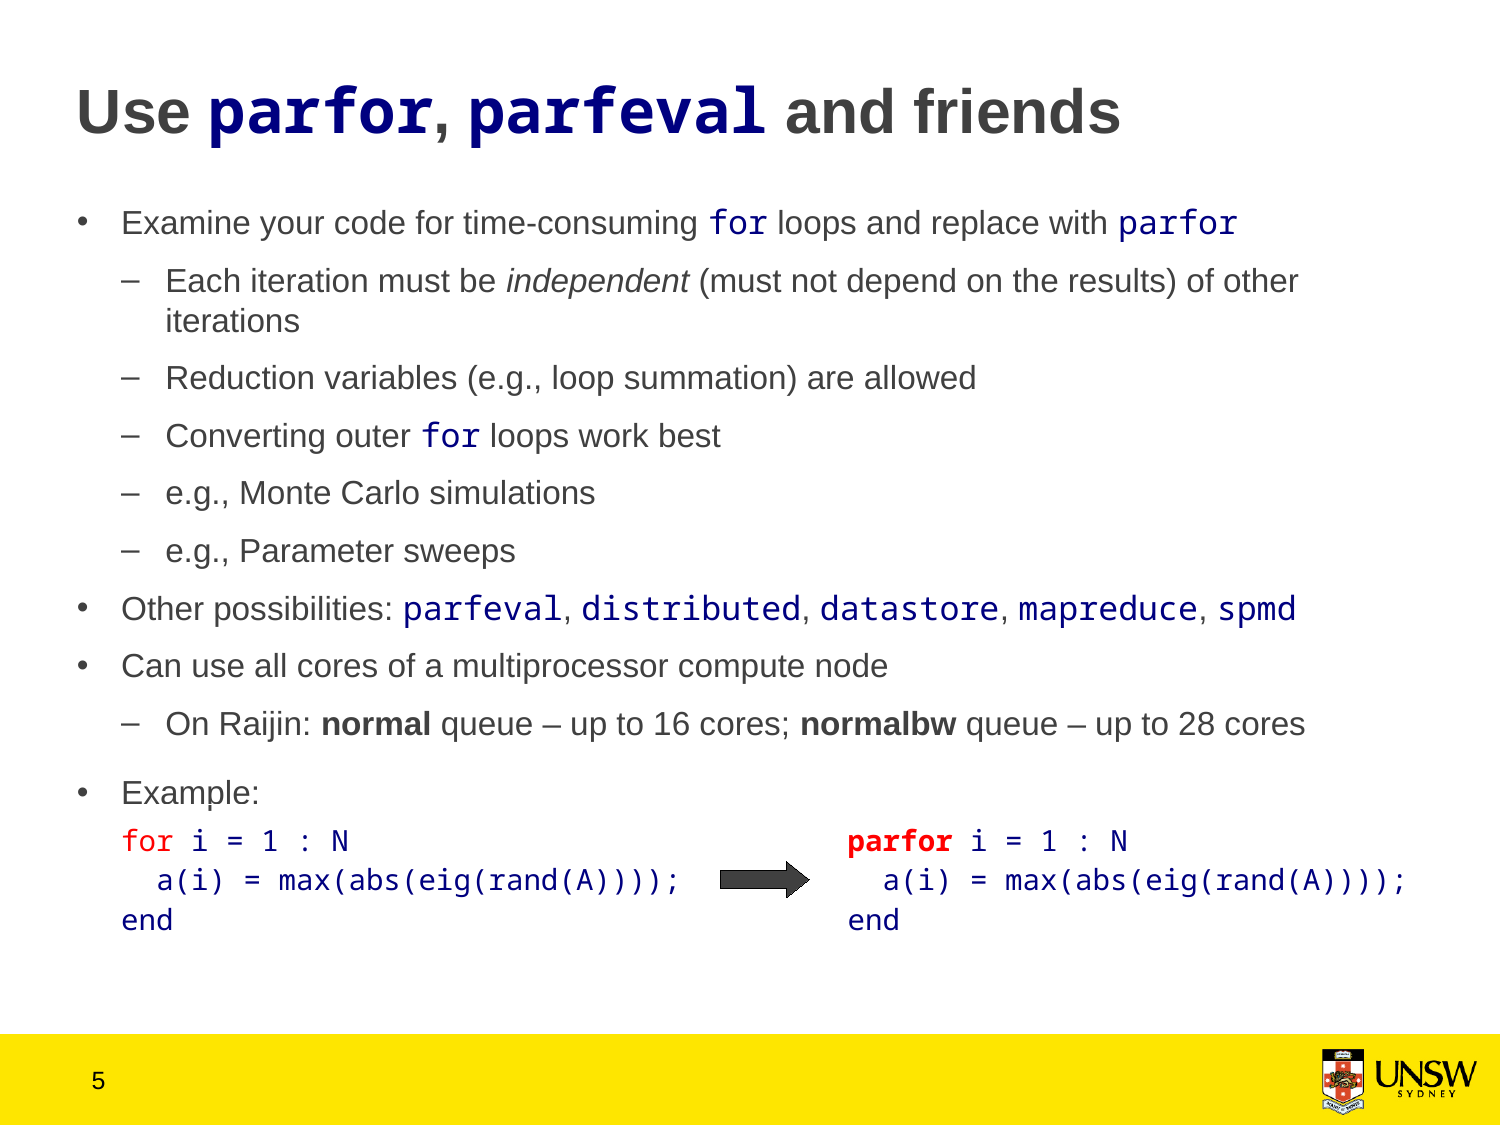

# Use parfor, parfeval and friends
Examine your code for time-consuming for loops and replace with parfor
Each iteration must be independent (must not depend on the results) of other iterations
Reduction variables (e.g., loop summation) are allowed
Converting outer for loops work best
e.g., Monte Carlo simulations
e.g., Parameter sweeps
Other possibilities: parfeval, distributed, datastore, mapreduce, spmd
Can use all cores of a multiprocessor compute node
On Raijin: normal queue – up to 16 cores; normalbw queue – up to 28 cores
Example:
| for i = 1 : N a(i) = max(abs(eig(rand(A)))); end | | parfor i = 1 : N a(i) = max(abs(eig(rand(A)))); end |
| --- | --- | --- |